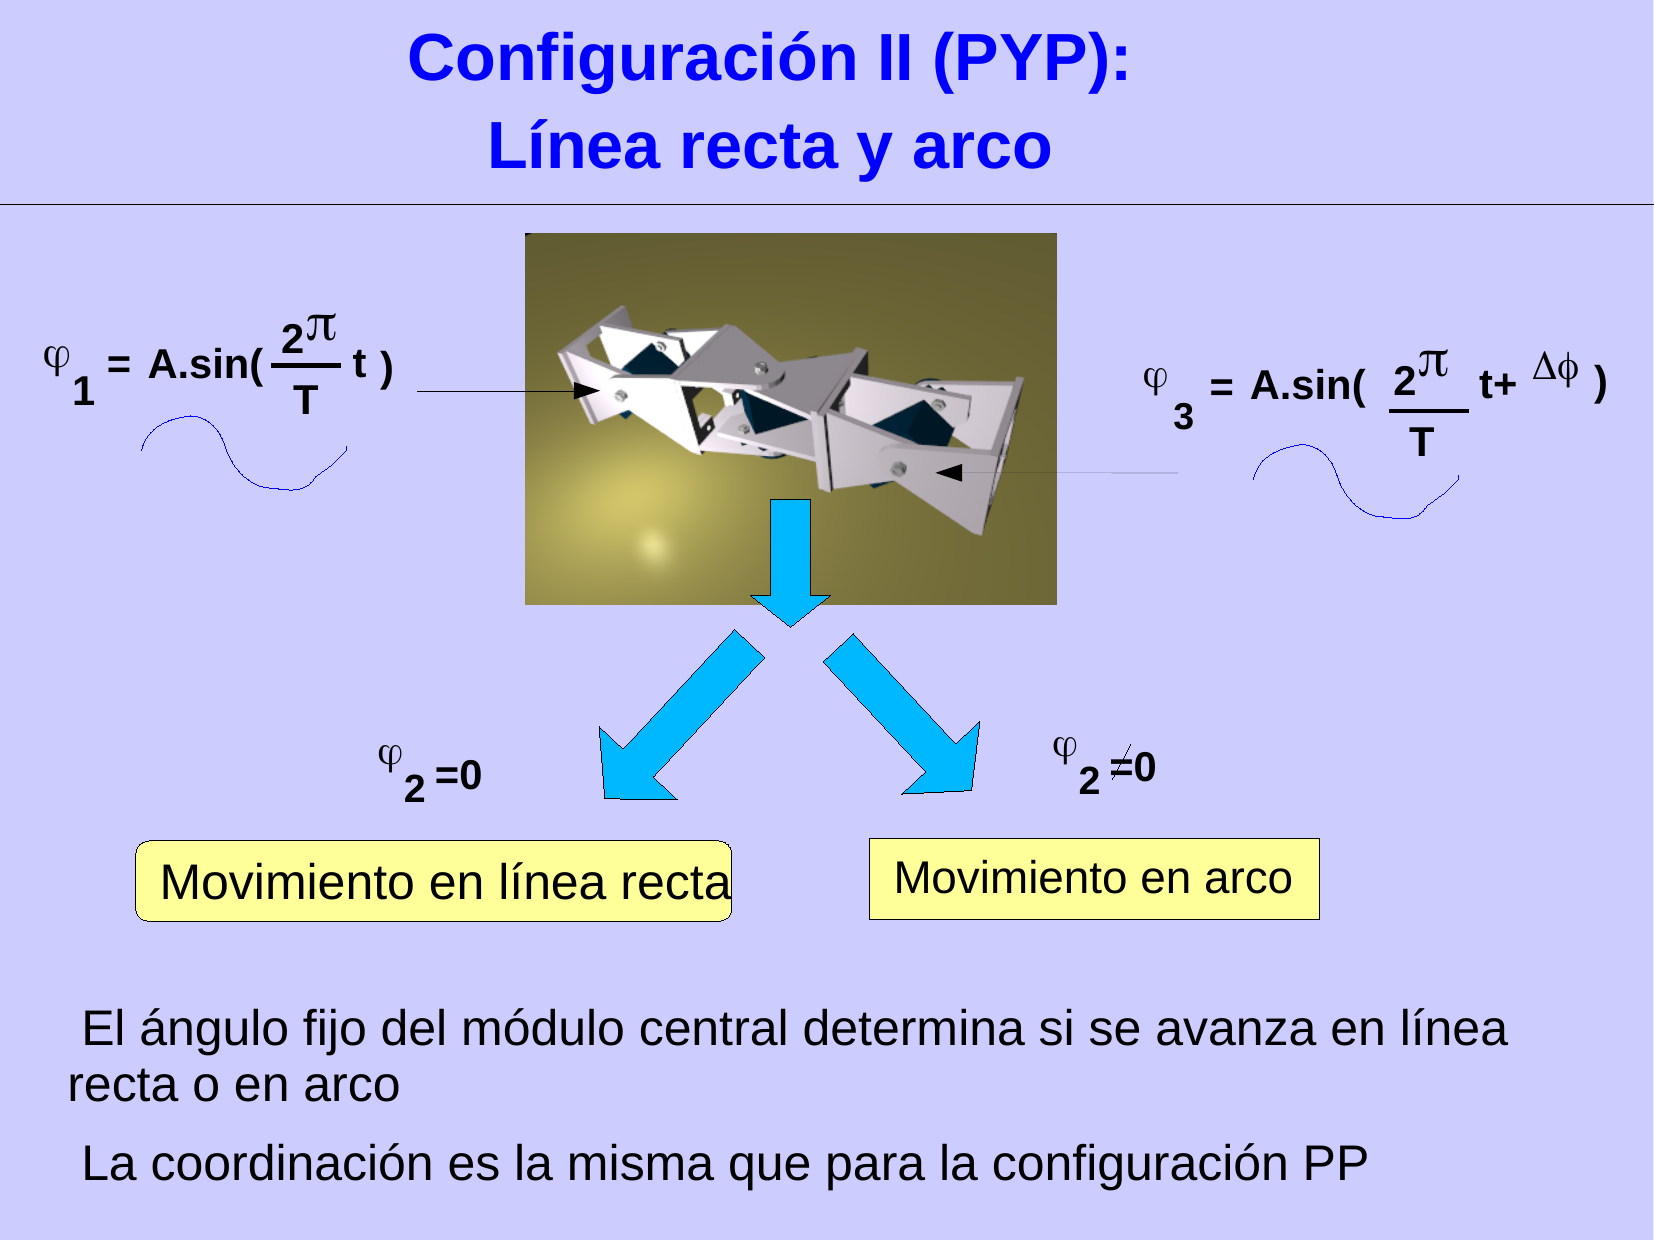

# Configuración II (PYP): Línea recta y arco
p
2
t
)
T
j
p
2
Df
)
j
t+
A.sin(
=
3
T
=
A.sin(
1
j
2
=0
j
2
=0
Movimiento en arco
Movimiento en línea recta
 El ángulo fijo del módulo central determina si se avanza en línea recta o en arco
 La coordinación es la misma que para la configuración PP